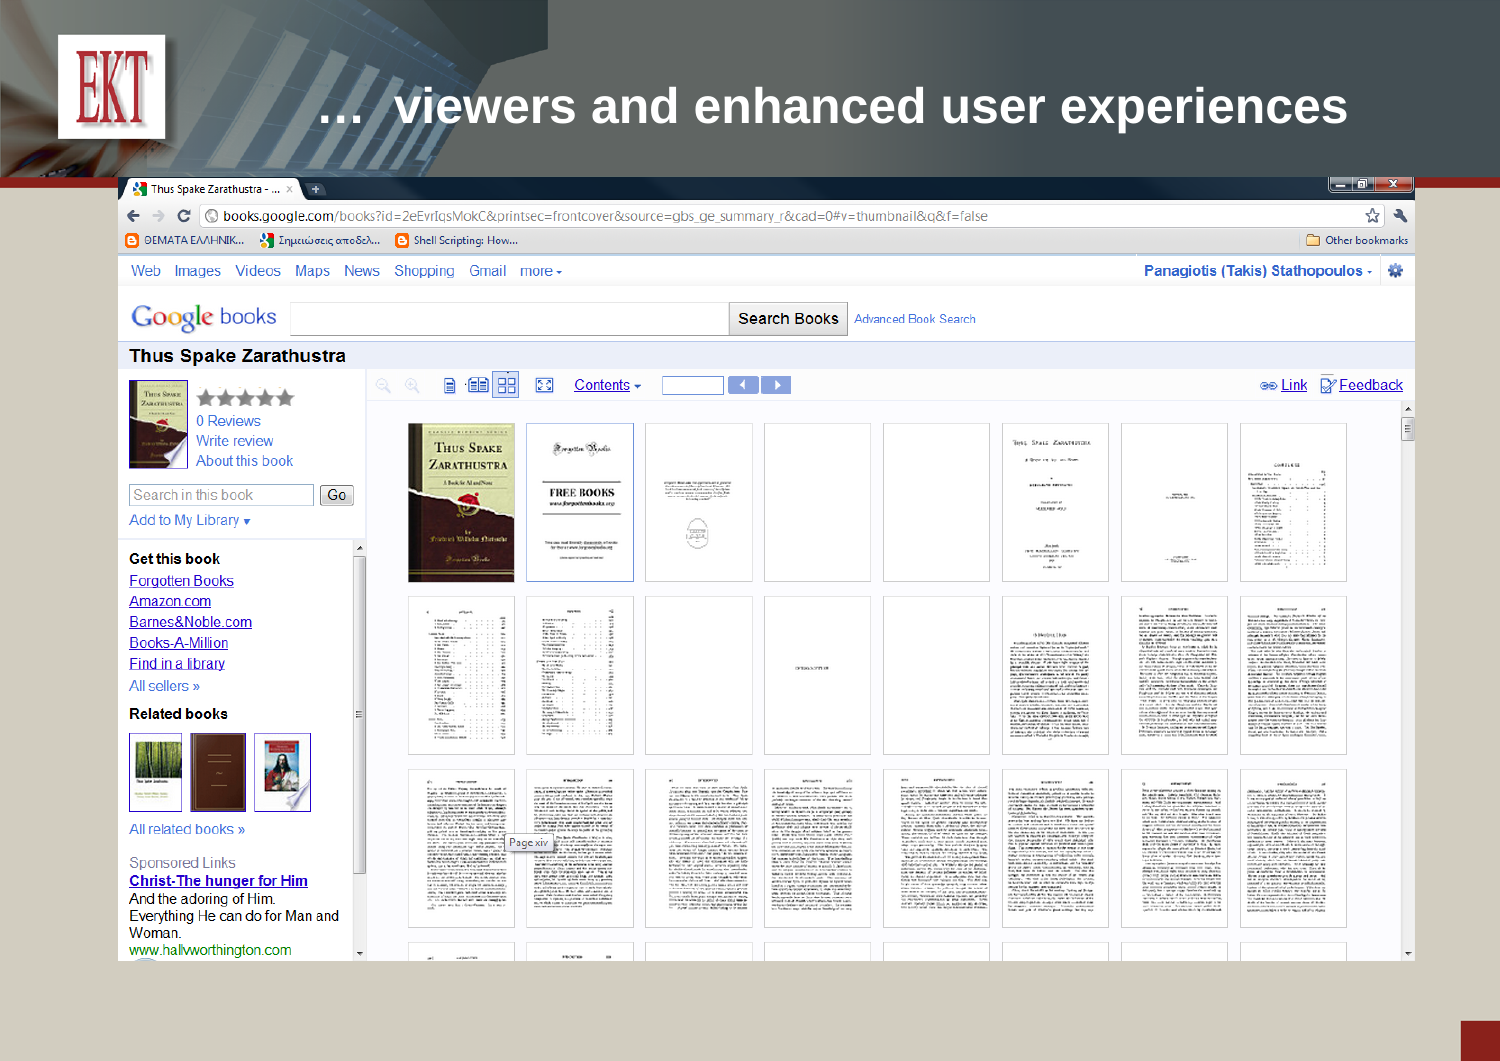

# … viewers and enhanced user experiences